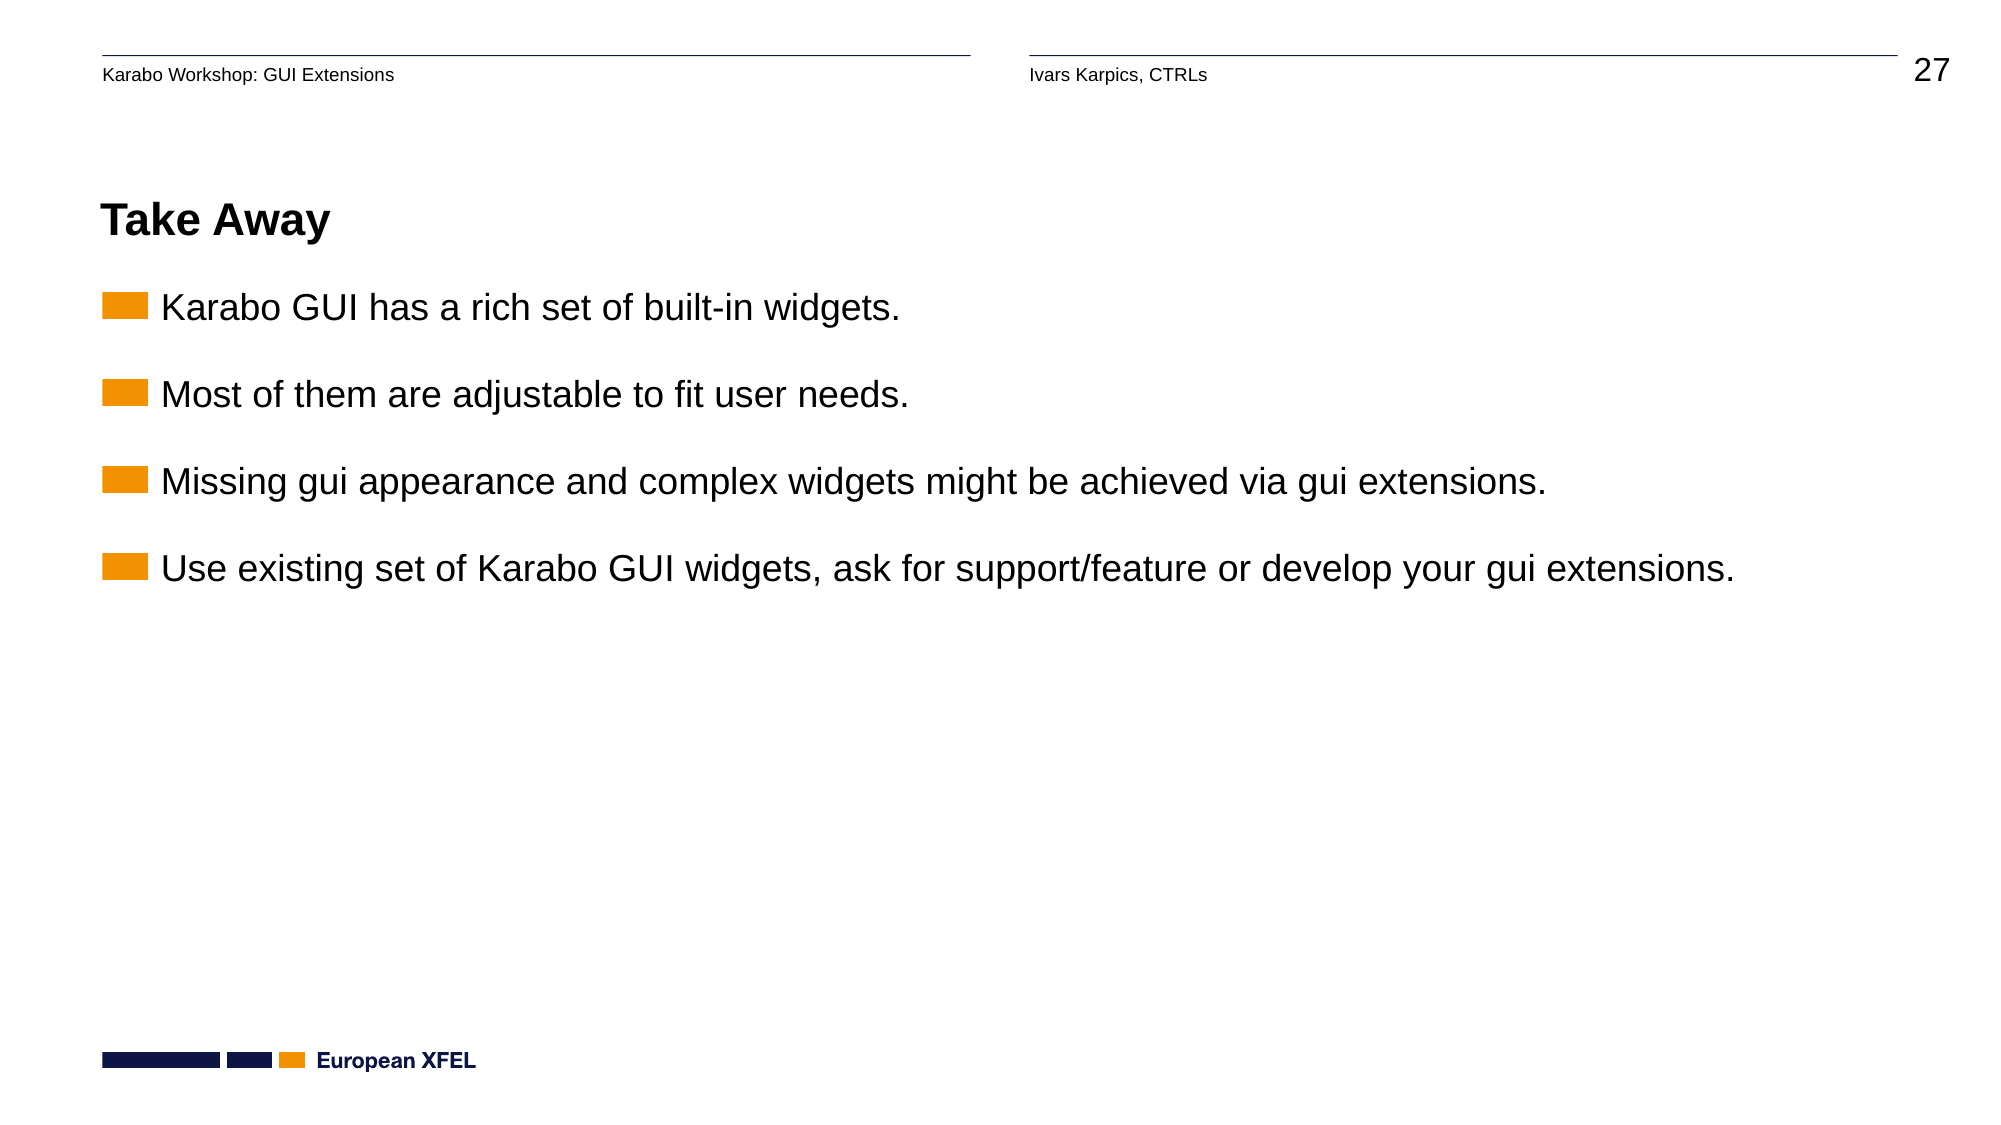

# Take Away
Karabo GUI has a rich set of built-in widgets.
Most of them are adjustable to fit user needs.
Missing gui appearance and complex widgets might be achieved via gui extensions.
Use existing set of Karabo GUI widgets, ask for support/feature or develop your gui extensions.